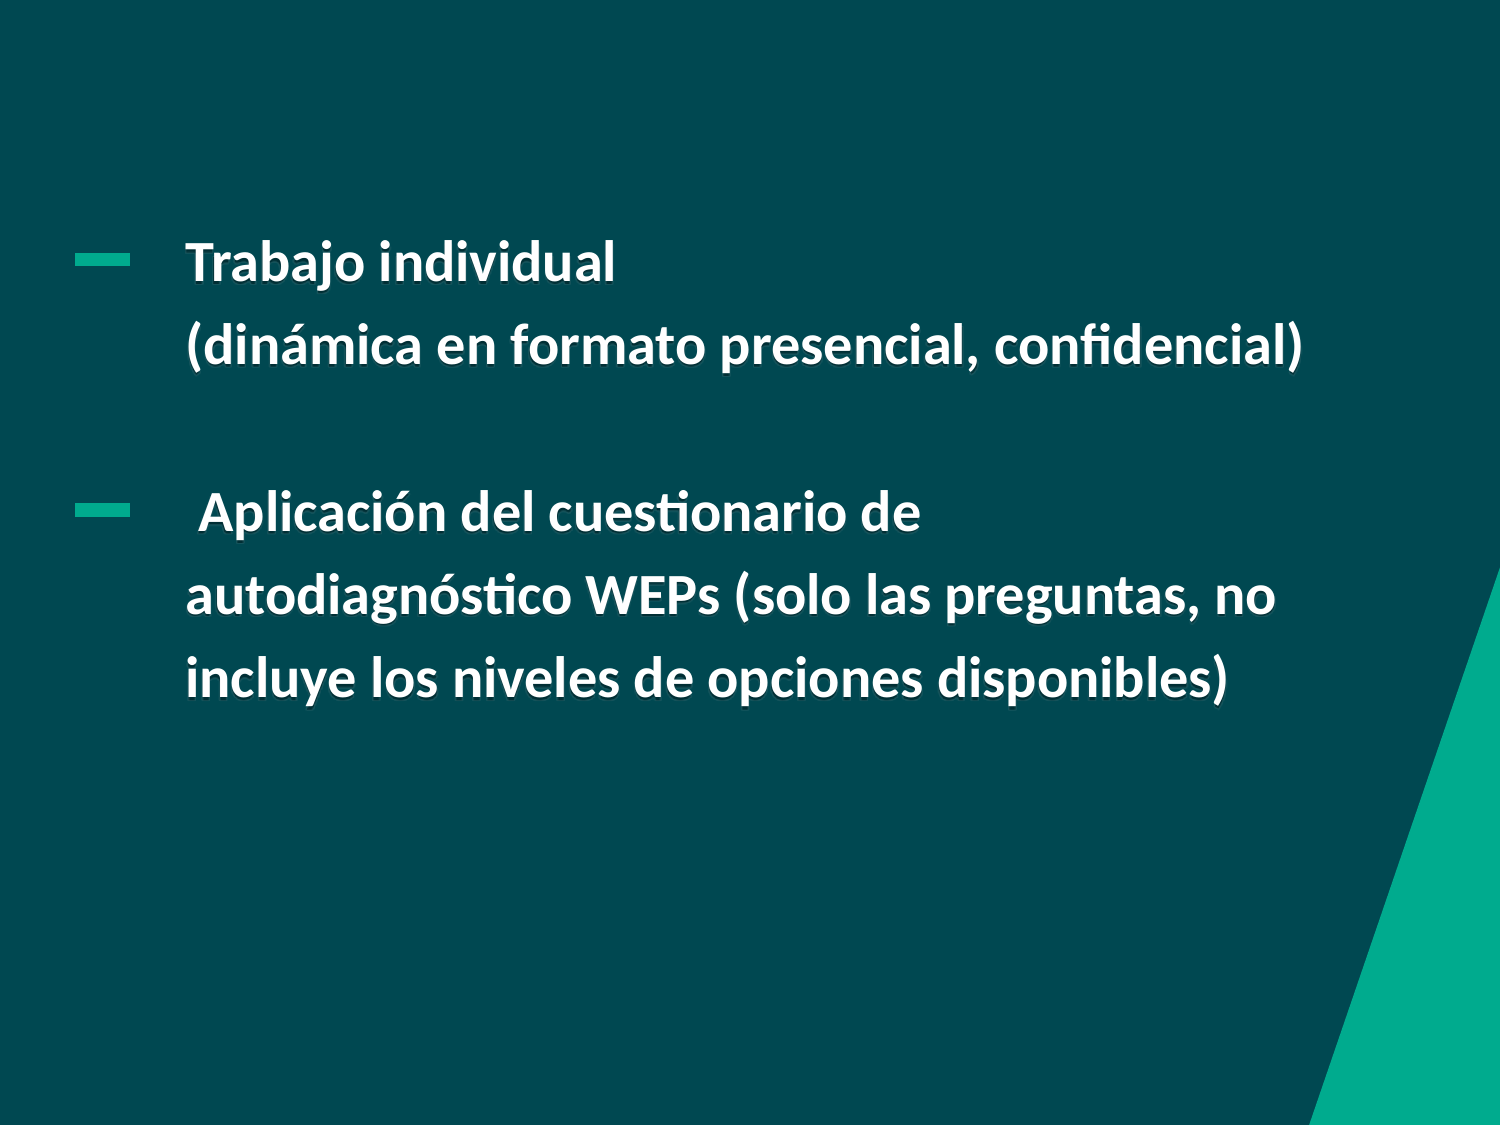

# Trabajo individual (dinámica en formato presencial, confidencial) Aplicación del cuestionario de autodiagnóstico WEPs (solo las preguntas, no incluye los niveles de opciones disponibles)